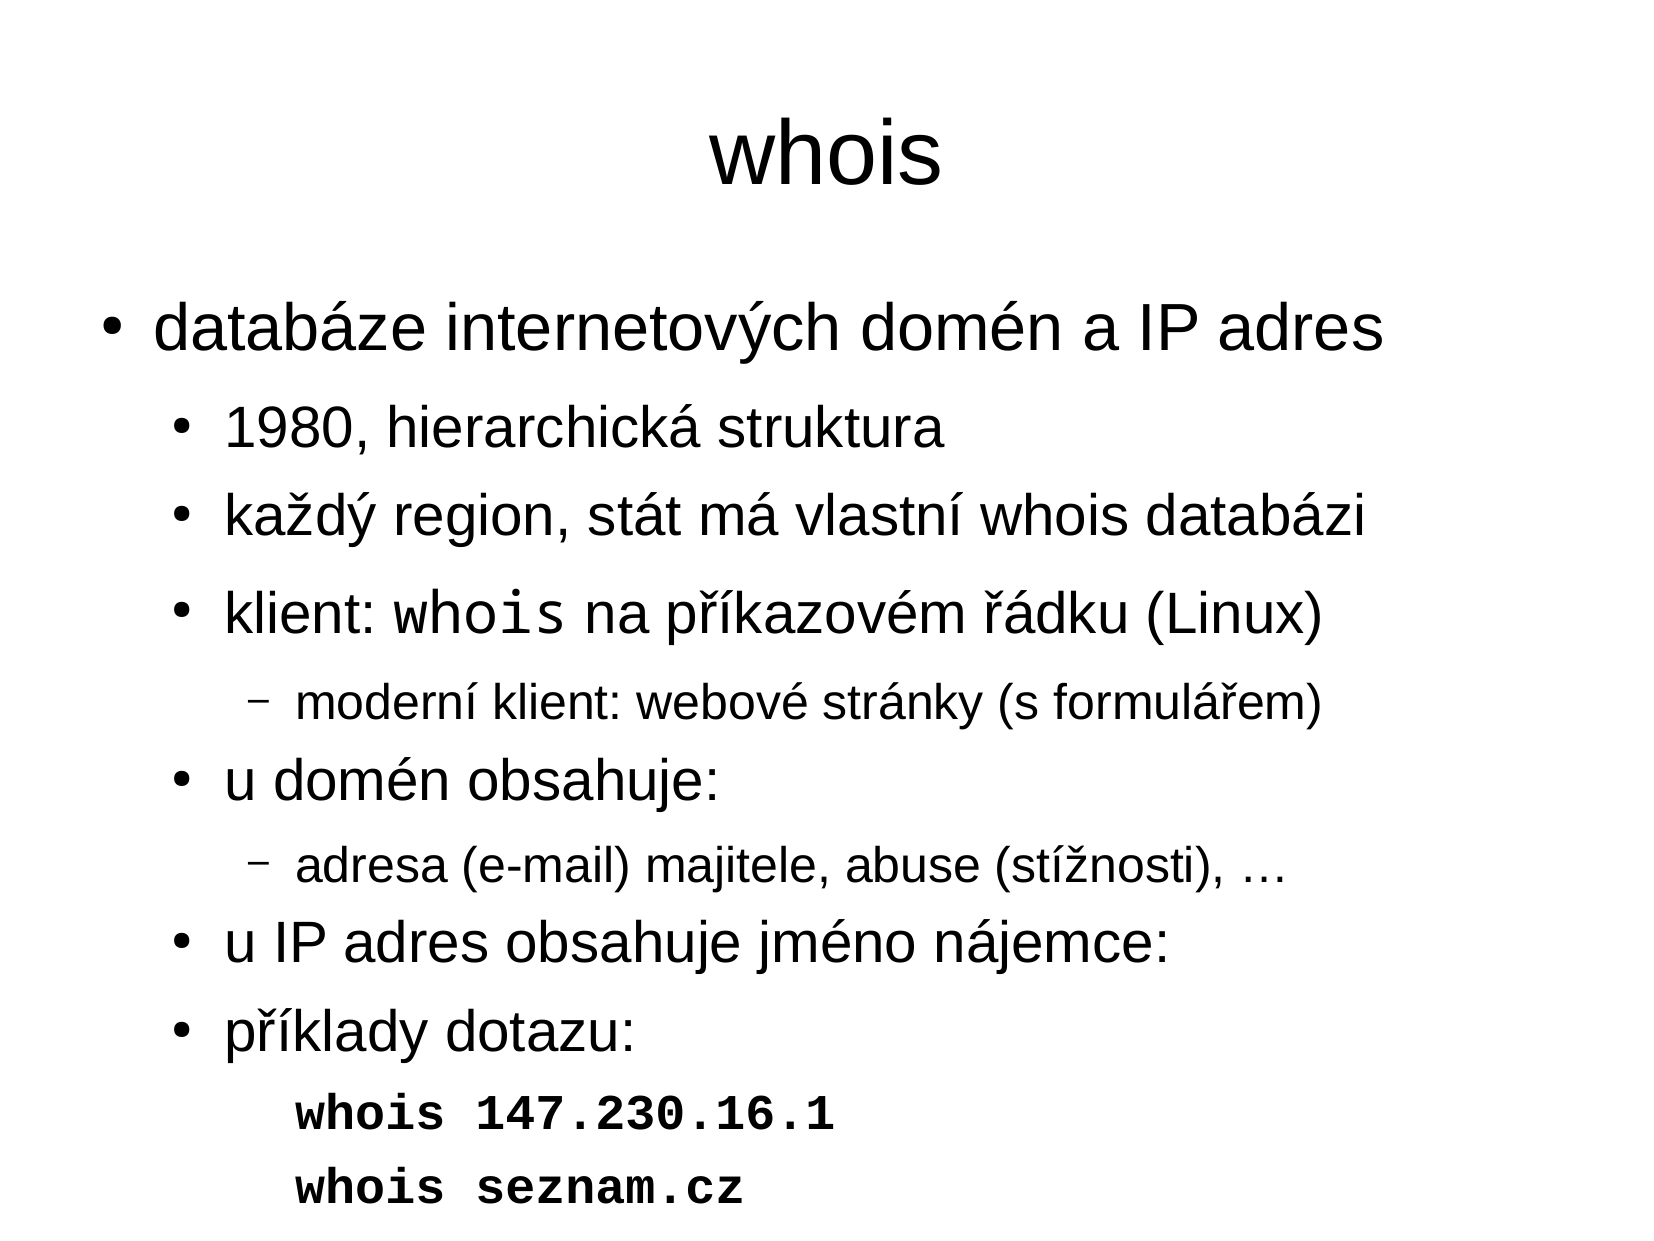

# whois
databáze internetových domén a IP adres
1980, hierarchická struktura
každý region, stát má vlastní whois databázi
klient: whois na příkazovém řádku (Linux)
moderní klient: webové stránky (s formulářem)
u domén obsahuje:
adresa (e-mail) majitele, abuse (stížnosti), …
u IP adres obsahuje jméno nájemce:
příklady dotazu:
whois 147.230.16.1
whois seznam.cz